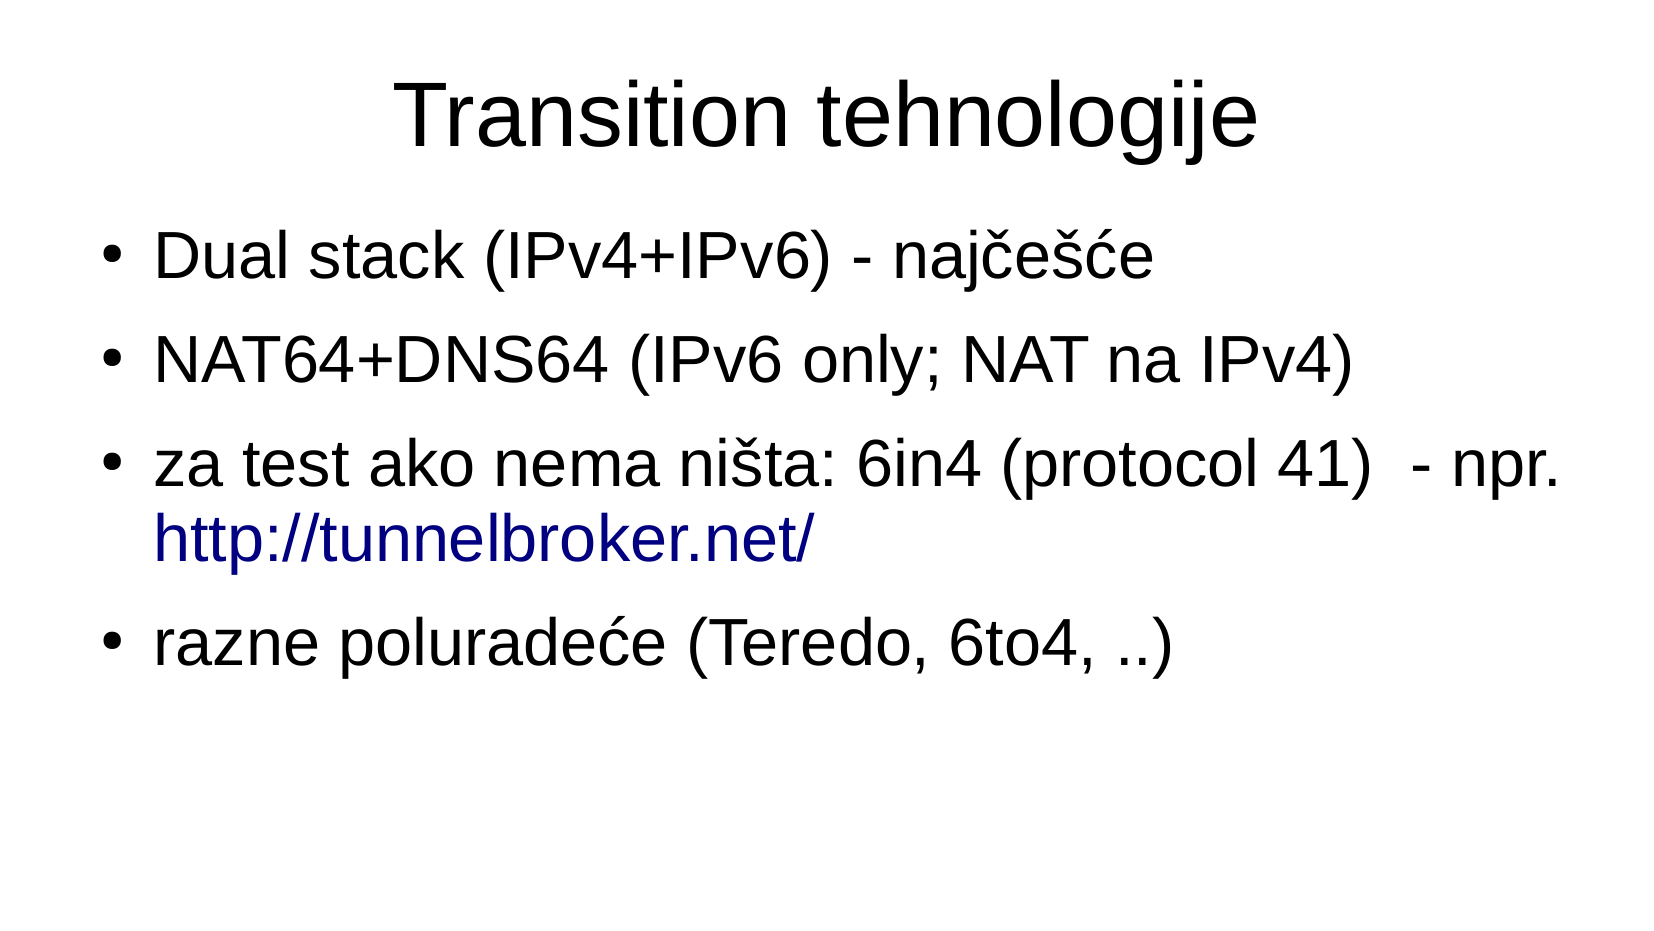

# Transition tehnologije
Dual stack (IPv4+IPv6) - najčešće
NAT64+DNS64 (IPv6 only; NAT na IPv4)
za test ako nema ništa: 6in4 (protocol 41) - npr. http://tunnelbroker.net/
razne poluradeće (Teredo, 6to4, ..)